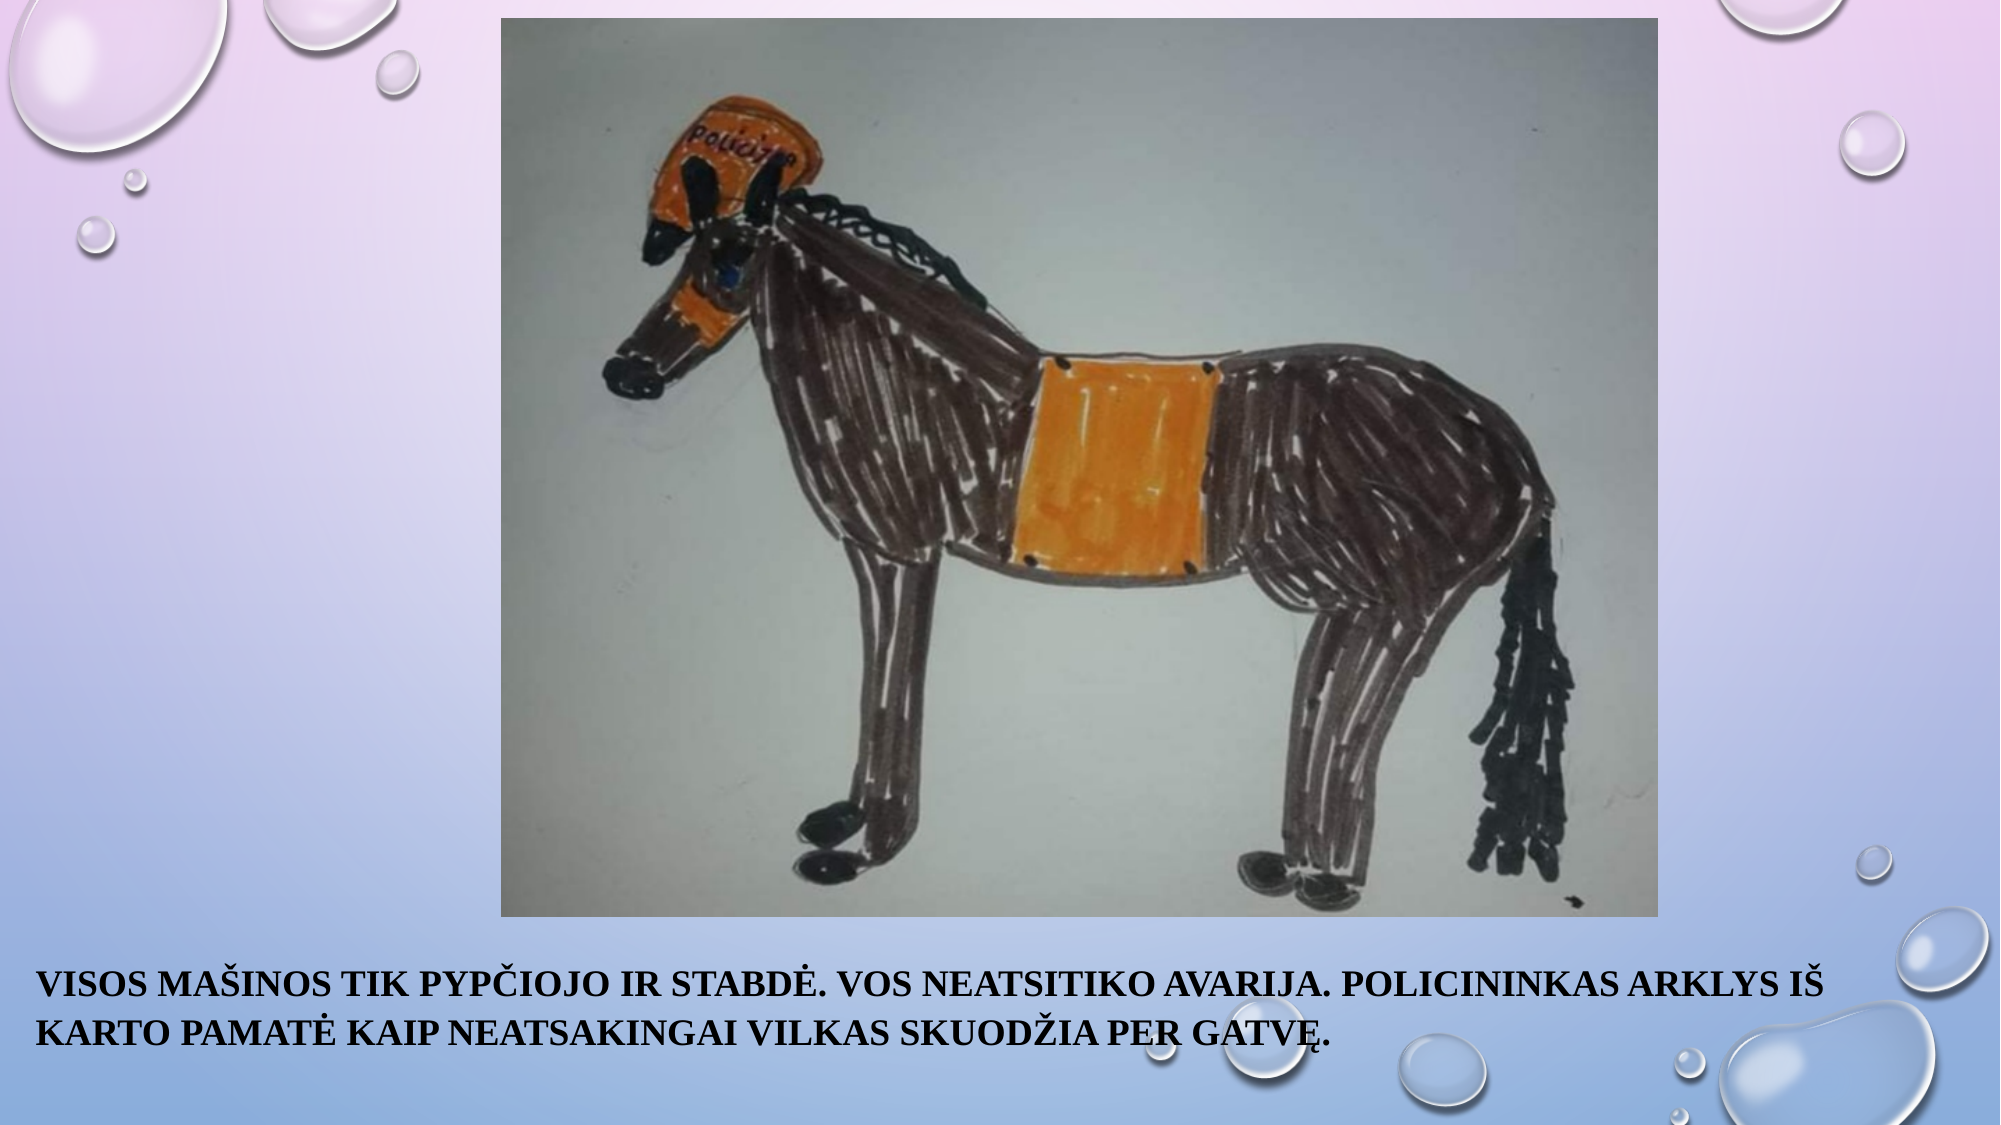

#
Visos mašinos tik pypčiojo ir stabdė. Vos neatsitiko avarija. Policininkas arklys iš karto pamatė kaip neatsakingai vilkas skuodžia per gatvę.